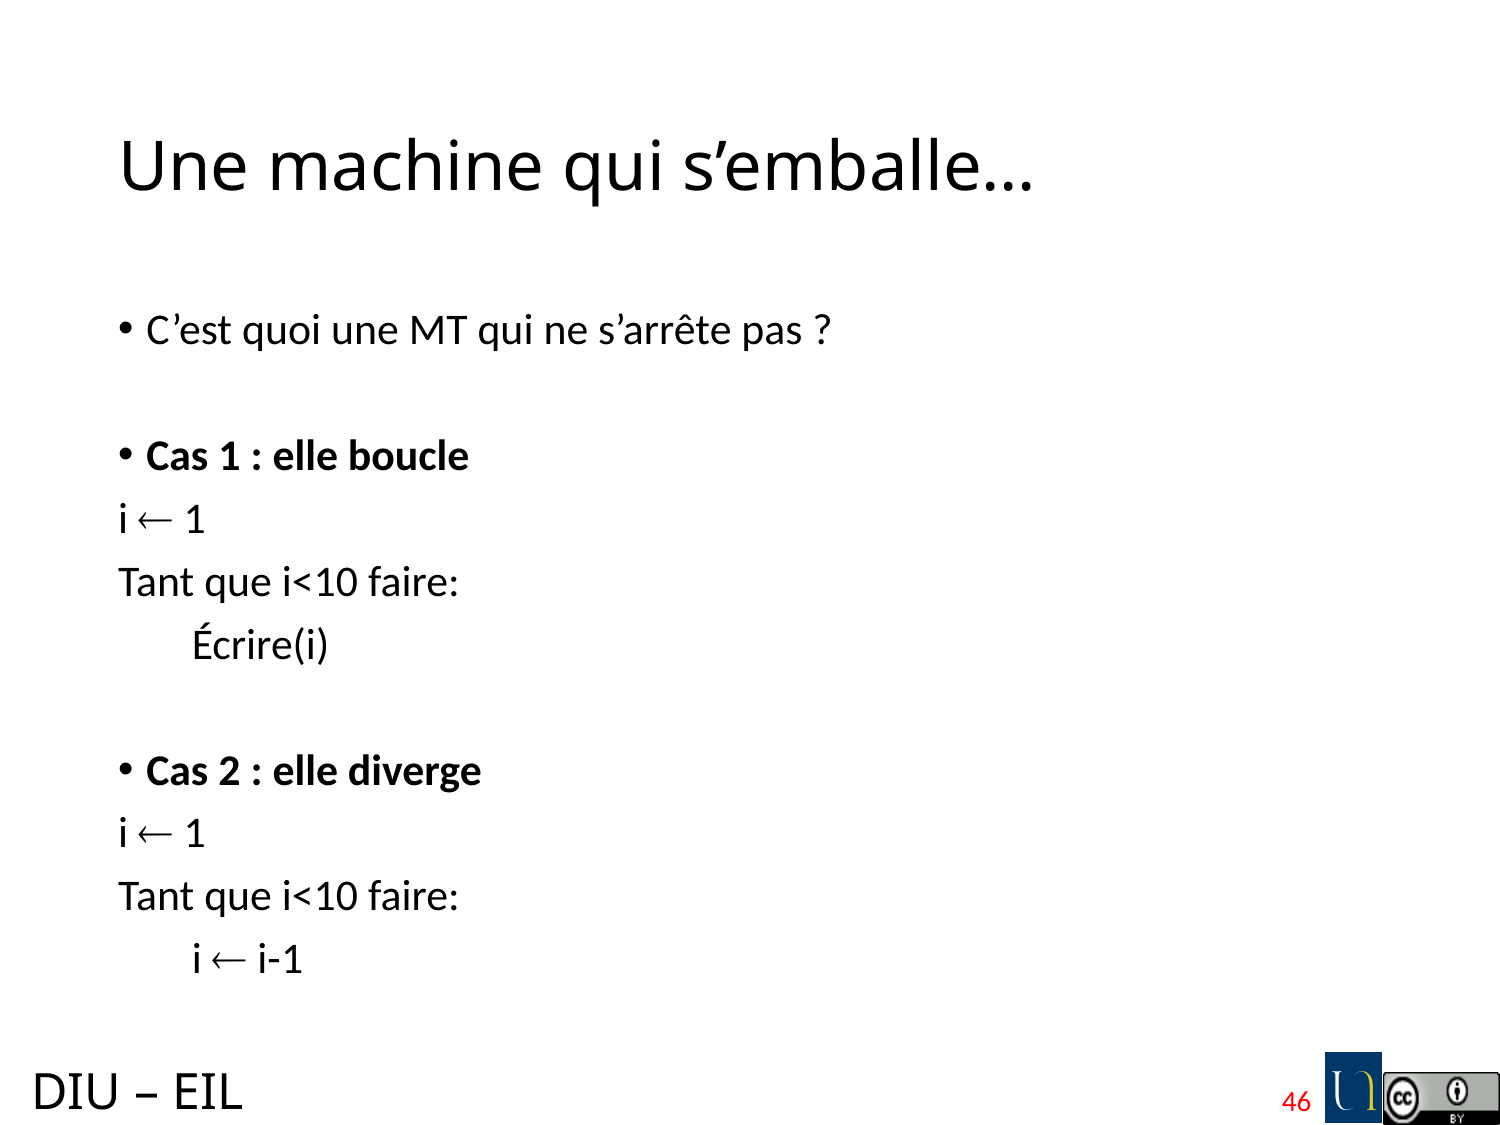

# Une machine qui s’emballe…
C’est quoi une MT qui ne s’arrête pas ?
Cas 1 : elle boucle
i  1
Tant que i<10 faire:
	Écrire(i)
Cas 2 : elle diverge
i  1
Tant que i<10 faire:
	i  i-1